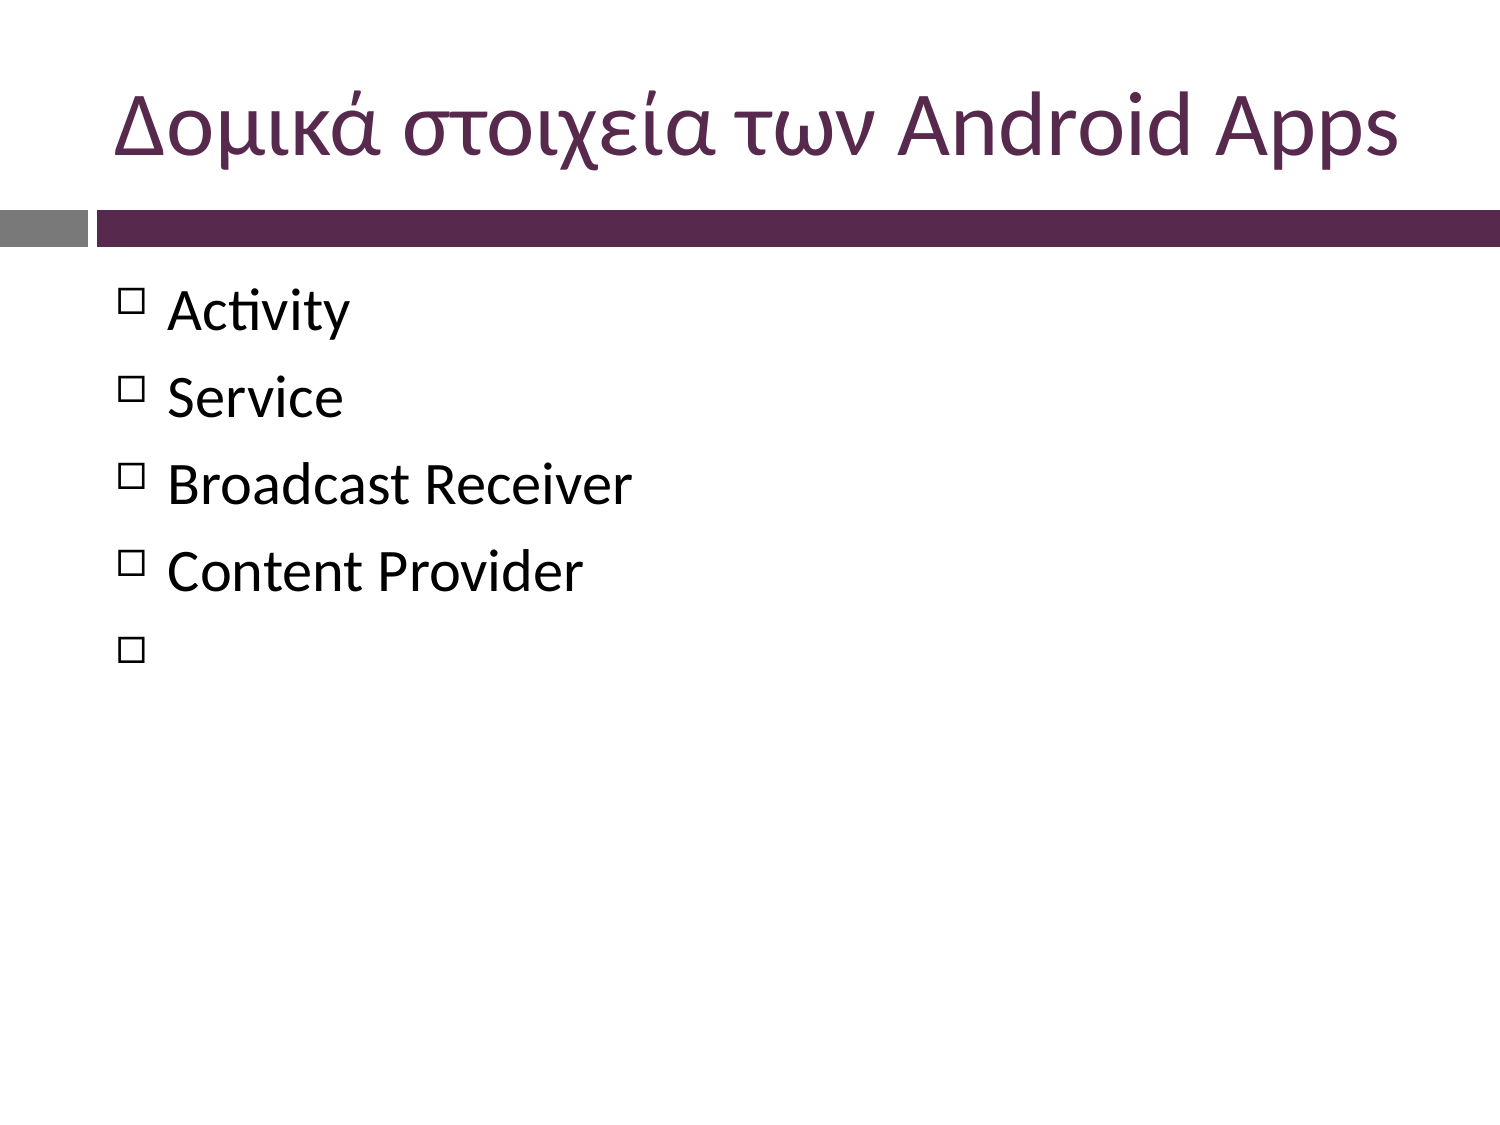

Δομικά στοιχεία των Android Apps
# Activity
Service
Broadcast Receiver
Content Provider